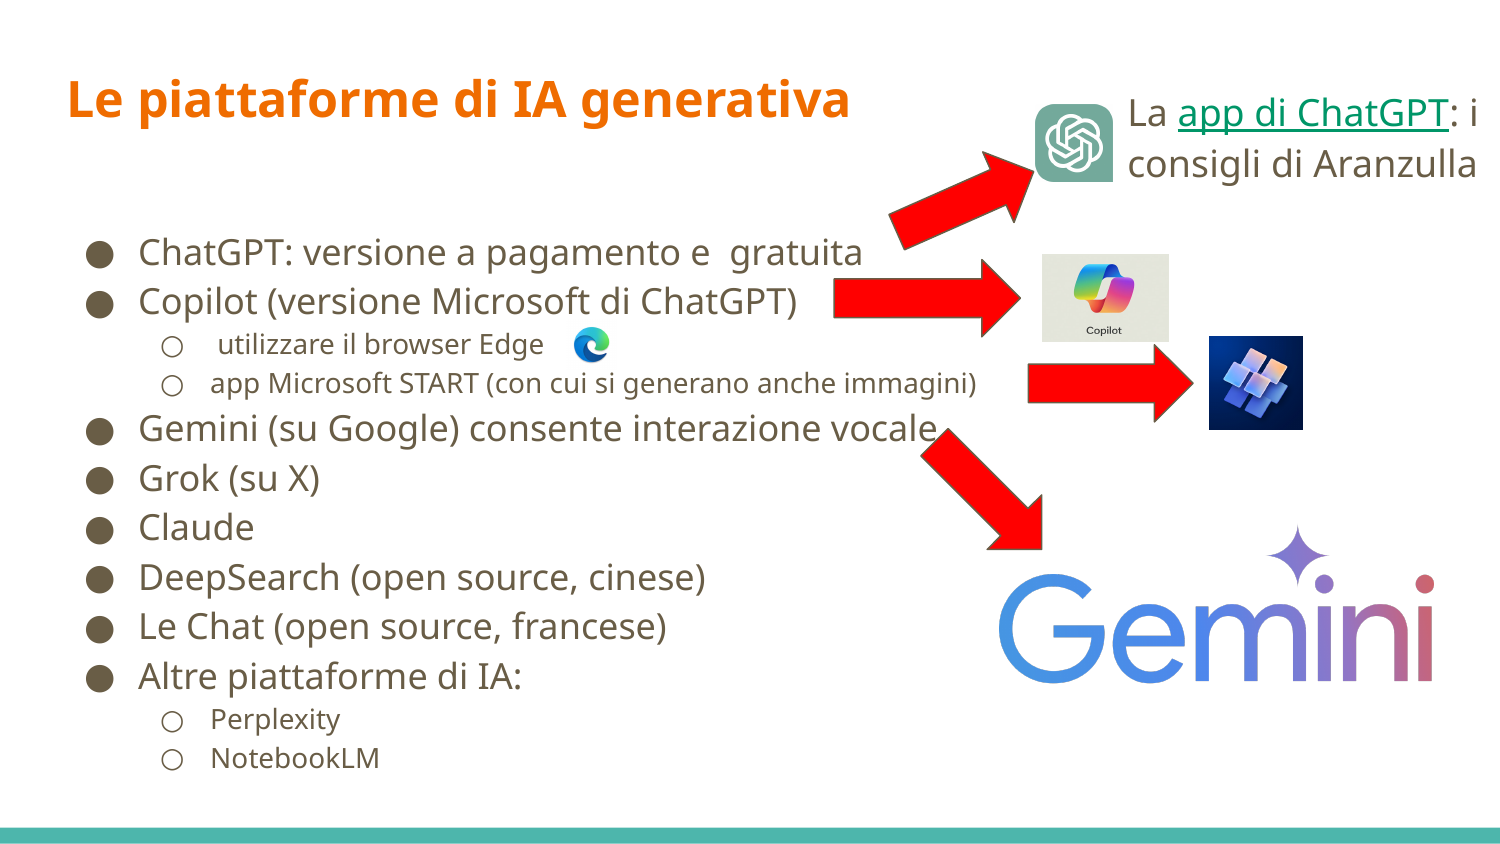

# Le piattaforme di IA generativa
La app di ChatGPT: i consigli di Aranzulla
ChatGPT: versione a pagamento e gratuita
Copilot (versione Microsoft di ChatGPT)
 utilizzare il browser Edge
app Microsoft START (con cui si generano anche immagini)
Gemini (su Google) consente interazione vocale
Grok (su X)
Claude
DeepSearch (open source, cinese)
Le Chat (open source, francese)
Altre piattaforme di IA:
Perplexity
NotebookLM